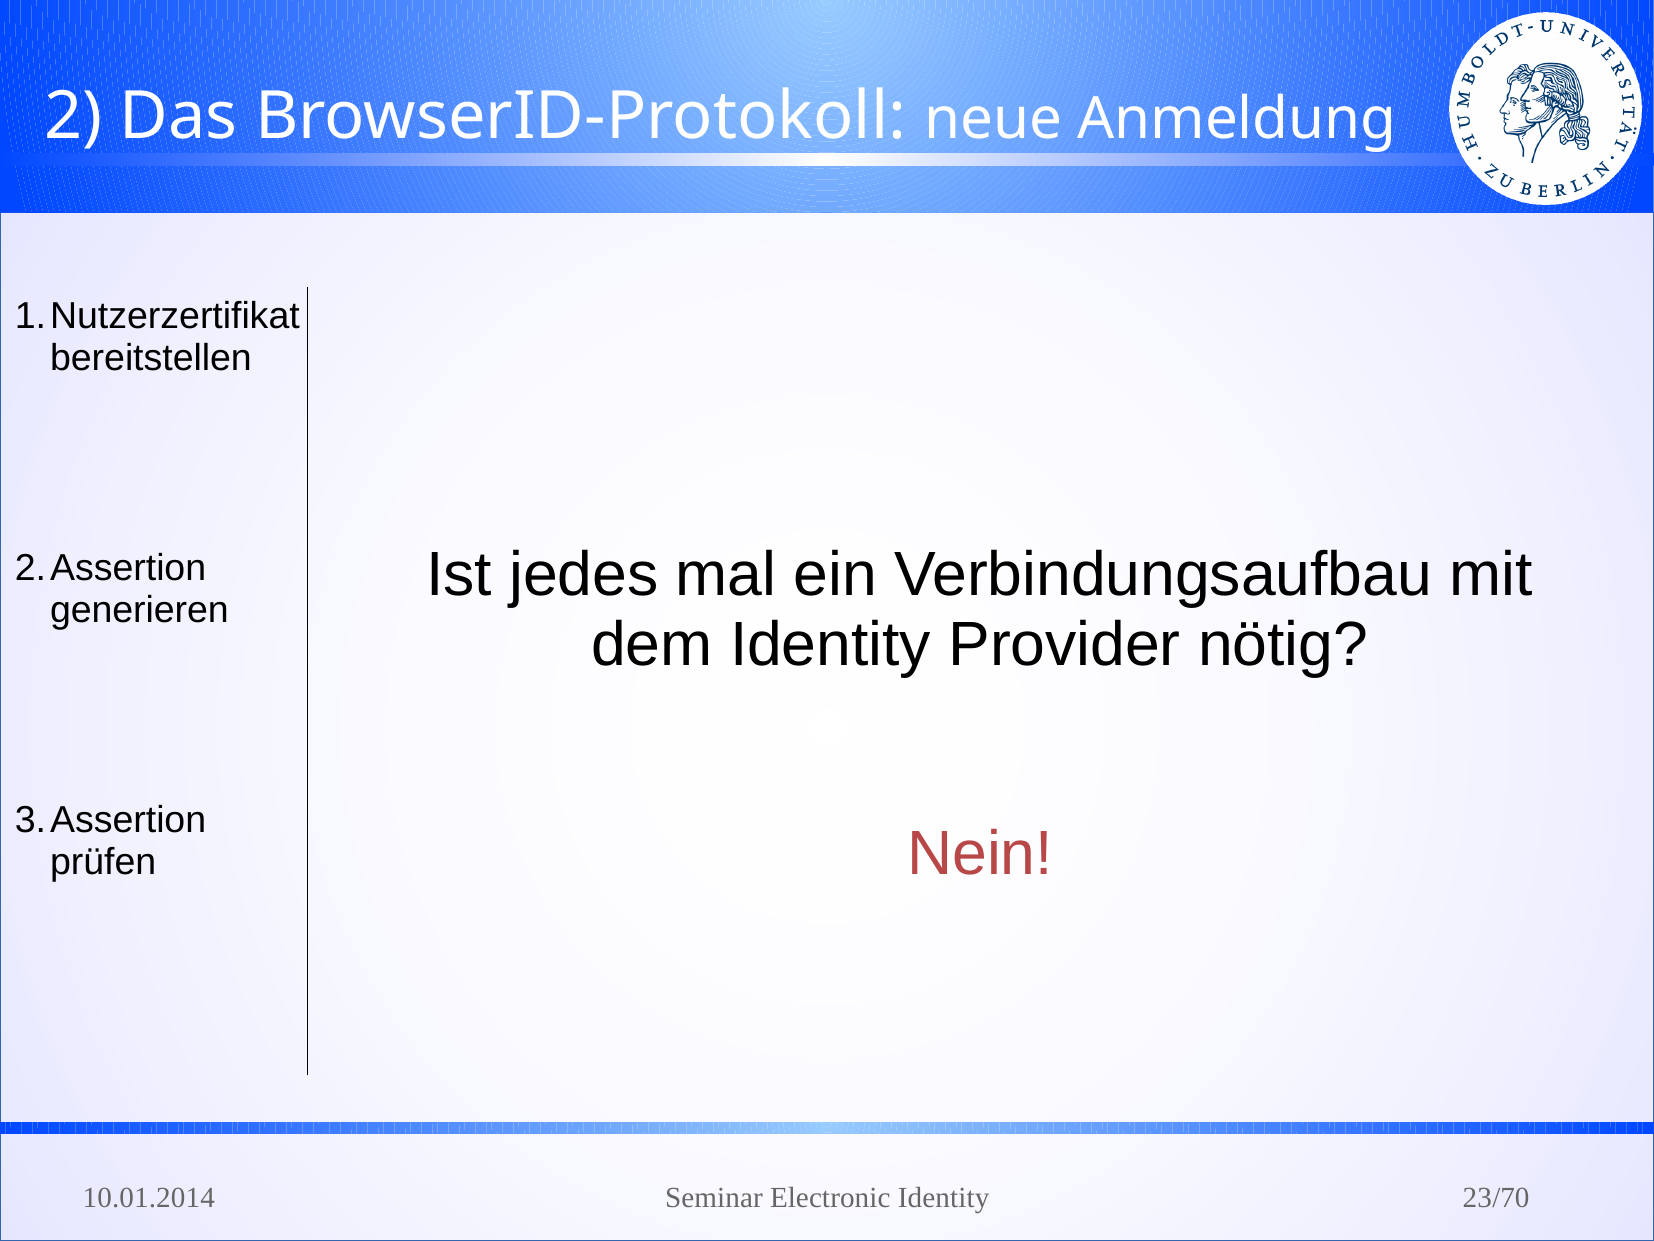

# 2) Das BrowserID-Protokoll: neue Anmeldung
Nutzerzertifikat bereitstellen
Assertion generieren
Assertion prüfen
Ist jedes mal ein Verbindungsaufbau mit dem Identity Provider nötig?
Nein!
10.01.2014
Seminar Electronic Identity